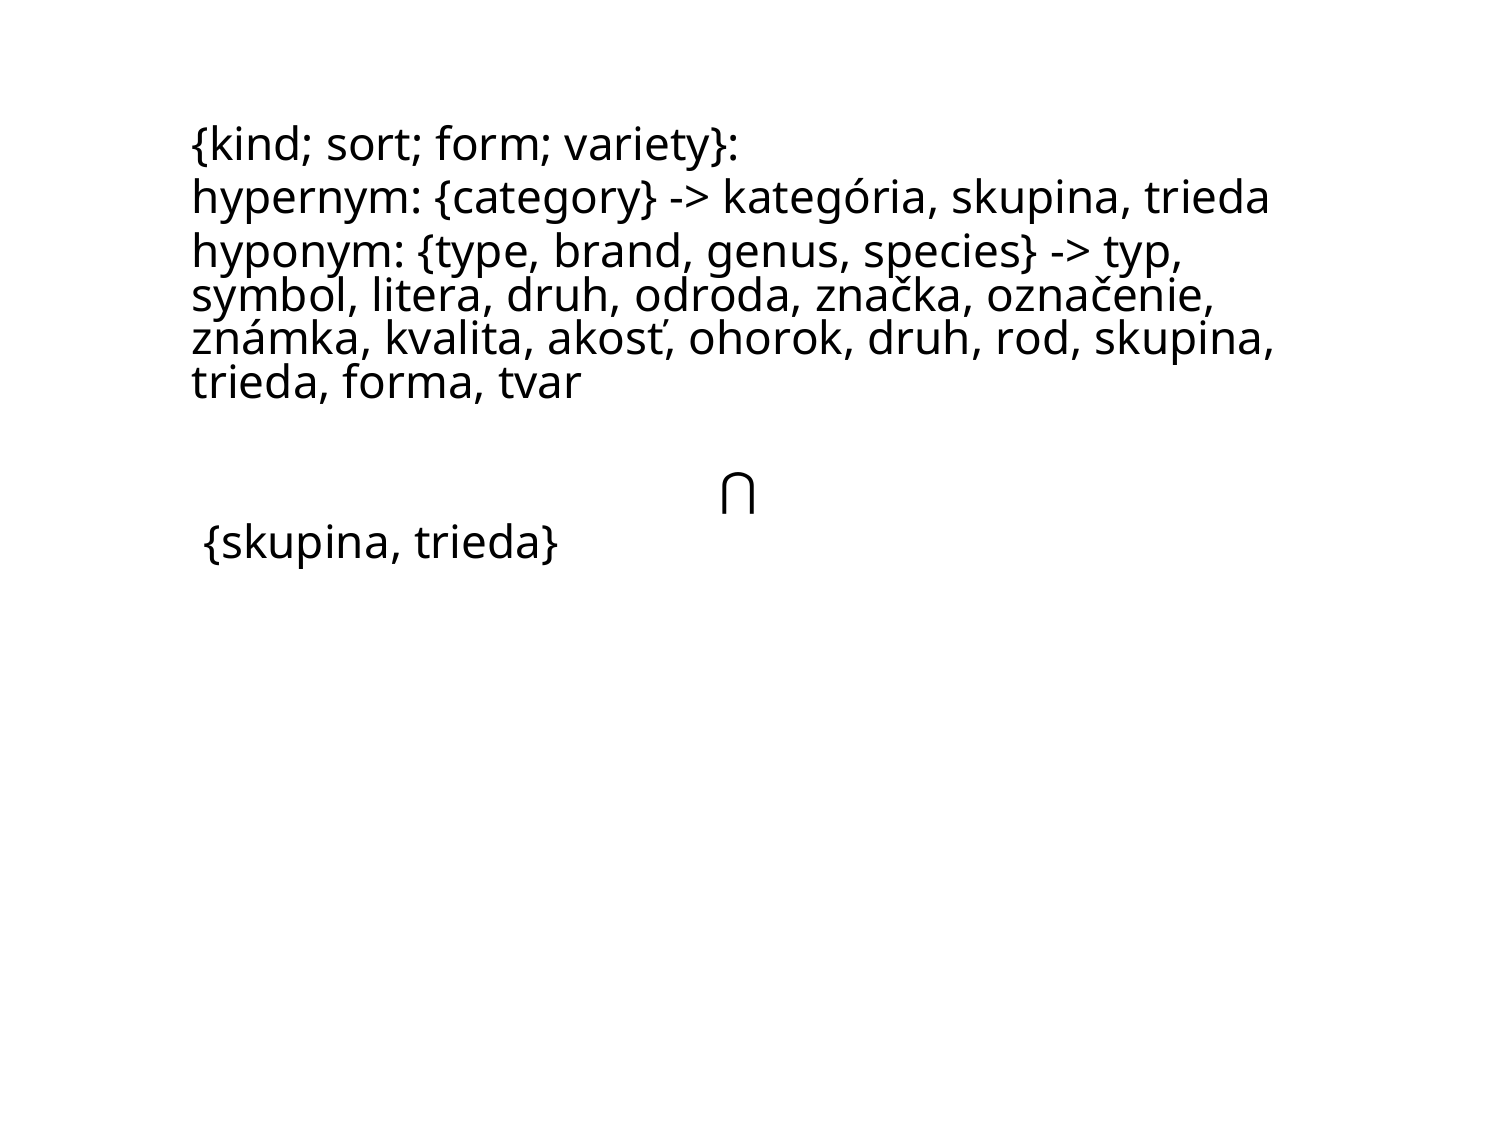

{kind; sort; form; variety}:
hypernym: {category} -> kategória, skupina, trieda
hyponym: {type, brand, genus, species} -> typ, symbol, litera, druh, odroda, značka, označenie, známka, kvalita, akosť, ohorok, druh, rod, skupina, trieda, forma, tvar
⋂
 {skupina, trieda}